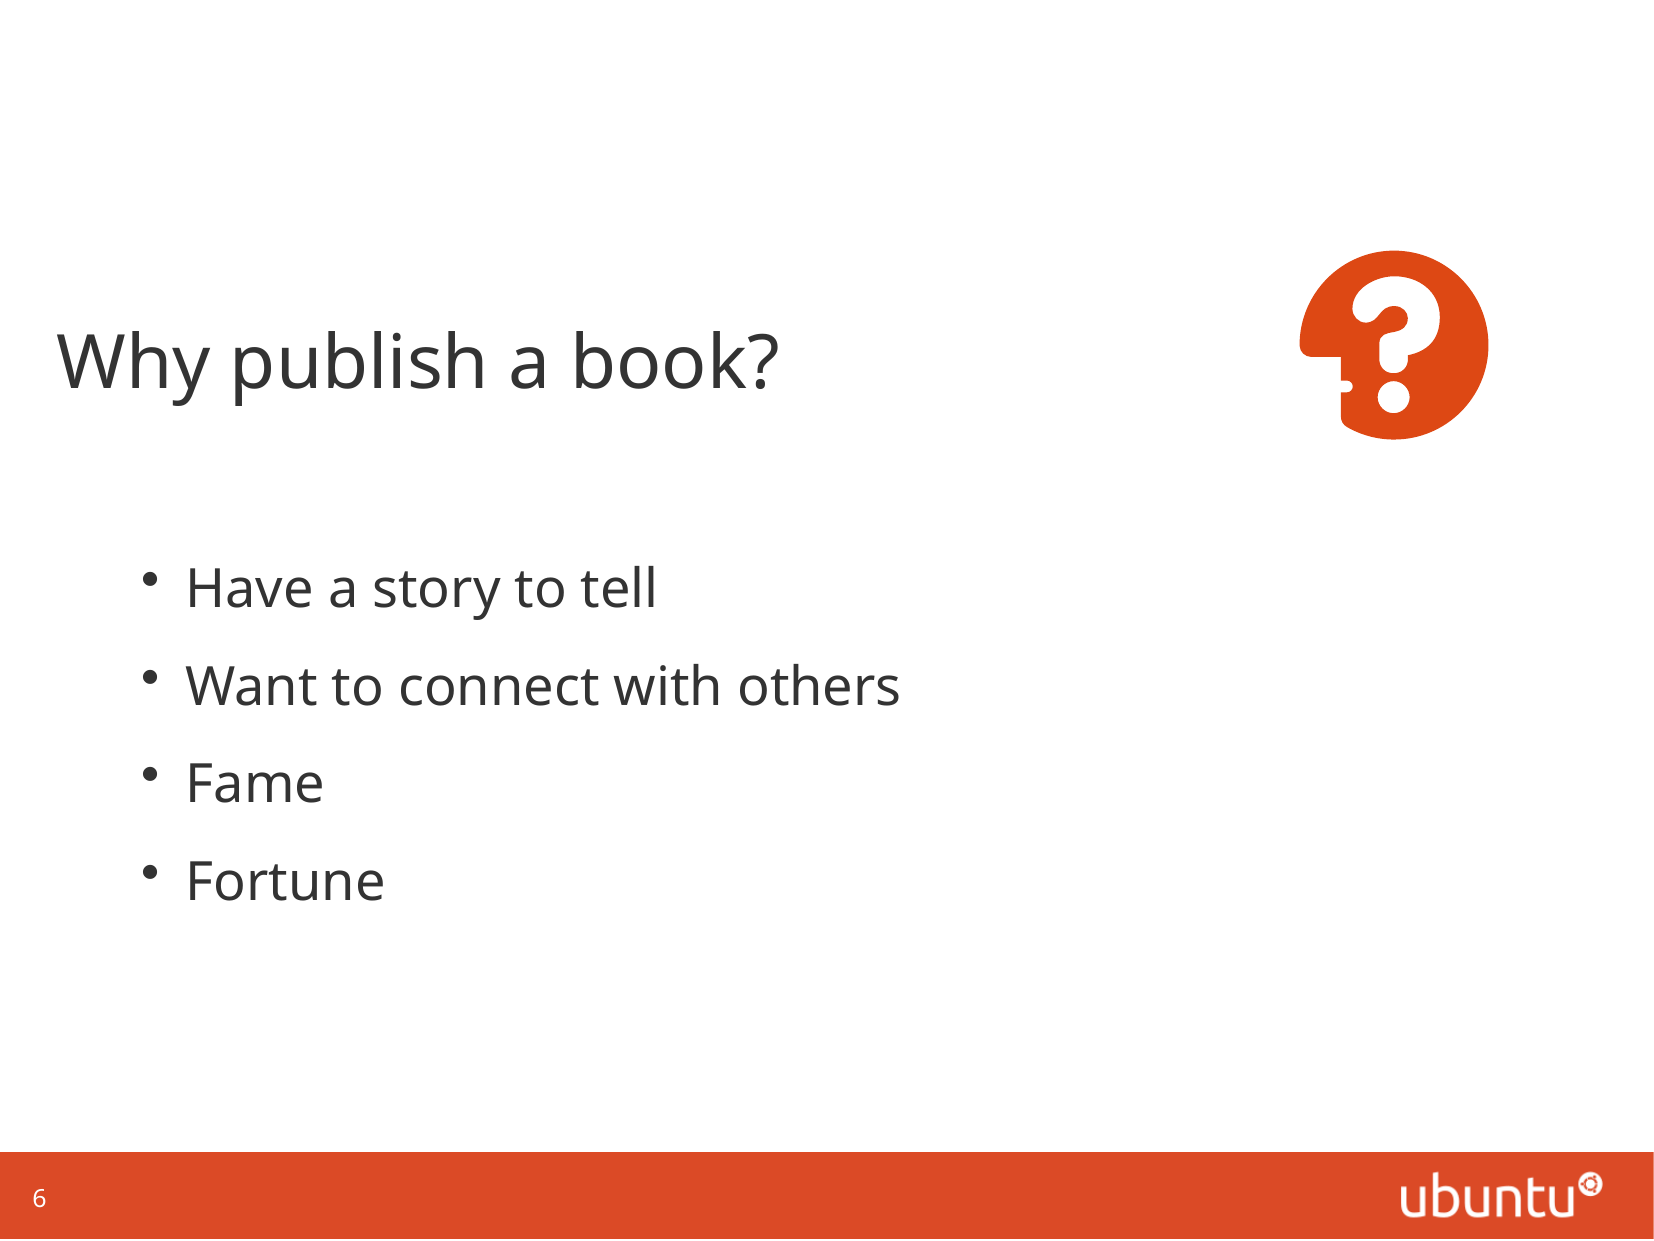

# Why publish a book?
Have a story to tell
Want to connect with others
Fame
Fortune